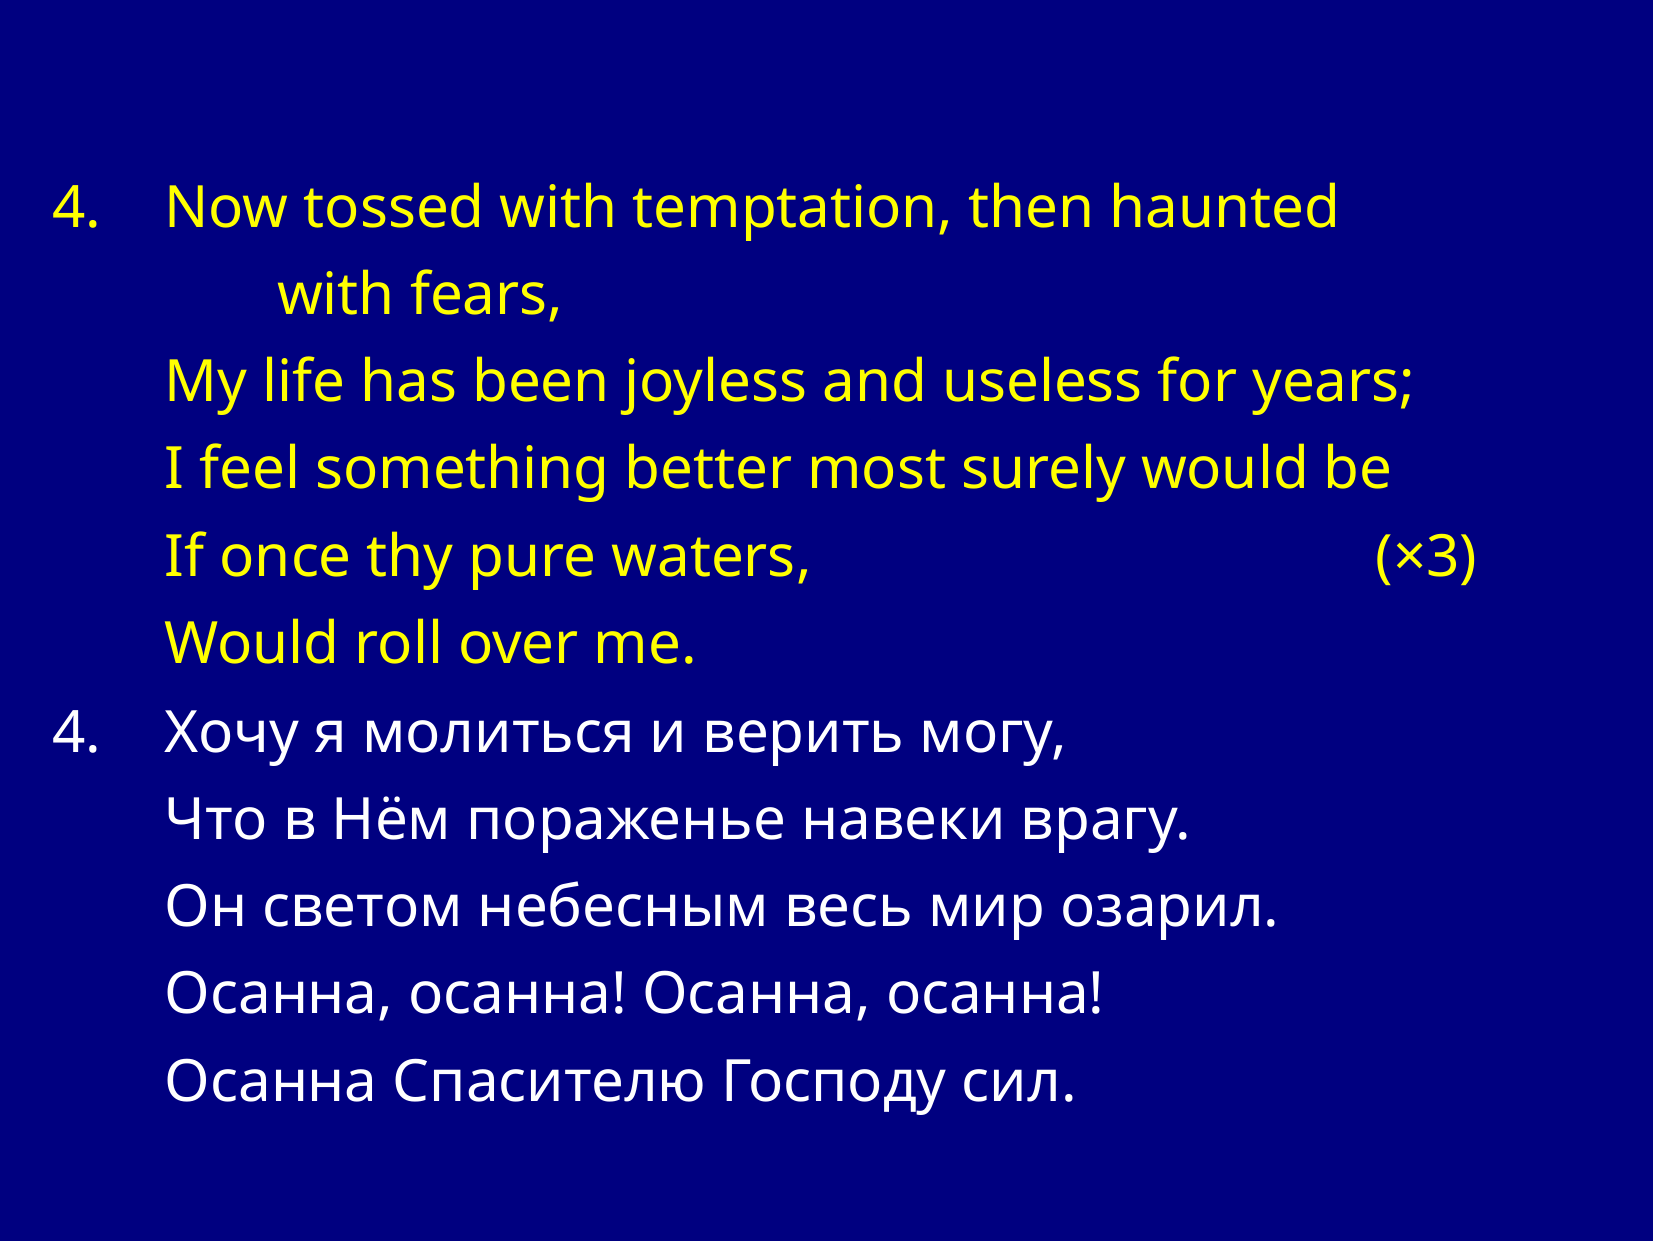

4.	Now tossed with temptation, then haunted
		with fears,
	My life has been joyless and useless for years;
	I feel something better most surely would be
	If once thy pure waters,	(×3)
	Would roll over me.
4.	Хочу я молиться и верить могу,
	Что в Нём пораженье навеки врагу.
	Он светом небесным весь мир озарил.
	Осанна, осанна! Осанна, осанна!
	Осанна Спасителю Господу сил.